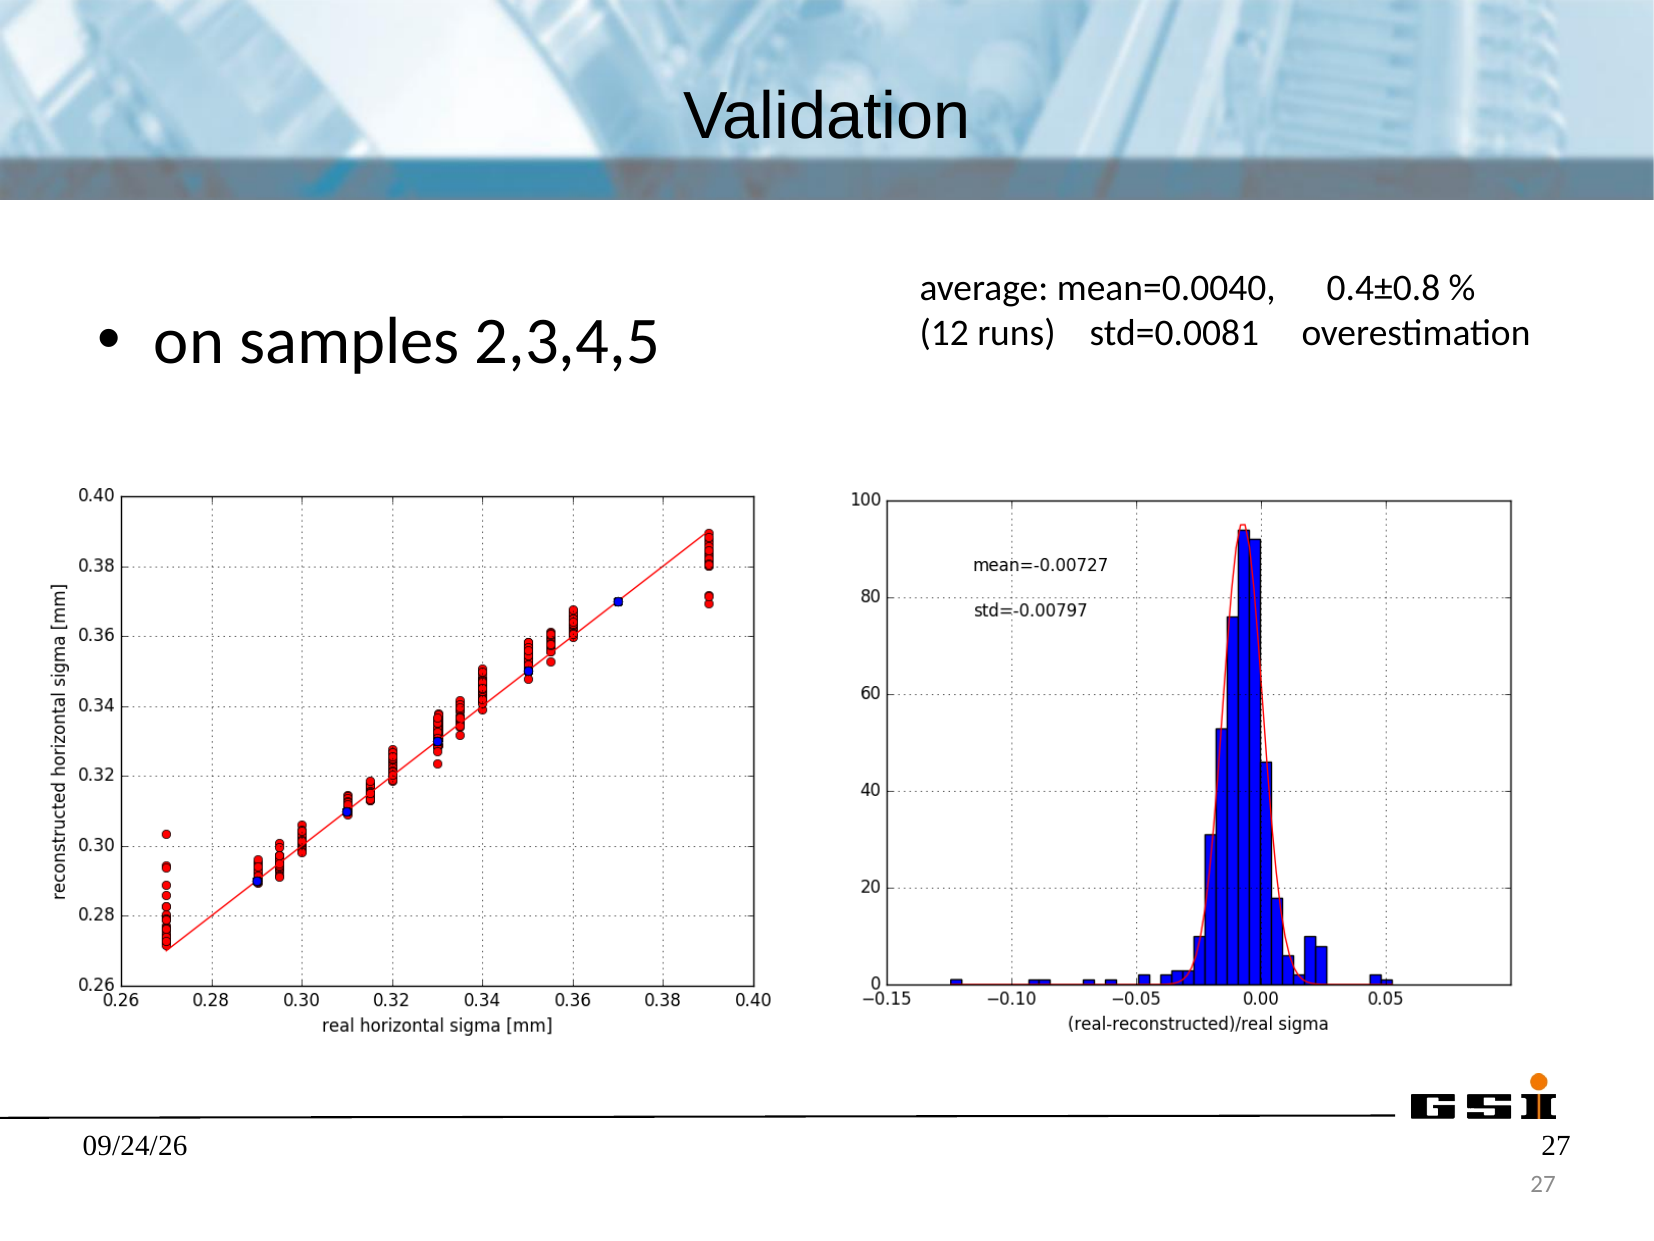

# Validation
average: mean=0.0040, 0.4±0.8 %
(12 runs) std=0.0081 overestimation
on samples 2,3,4,5
27